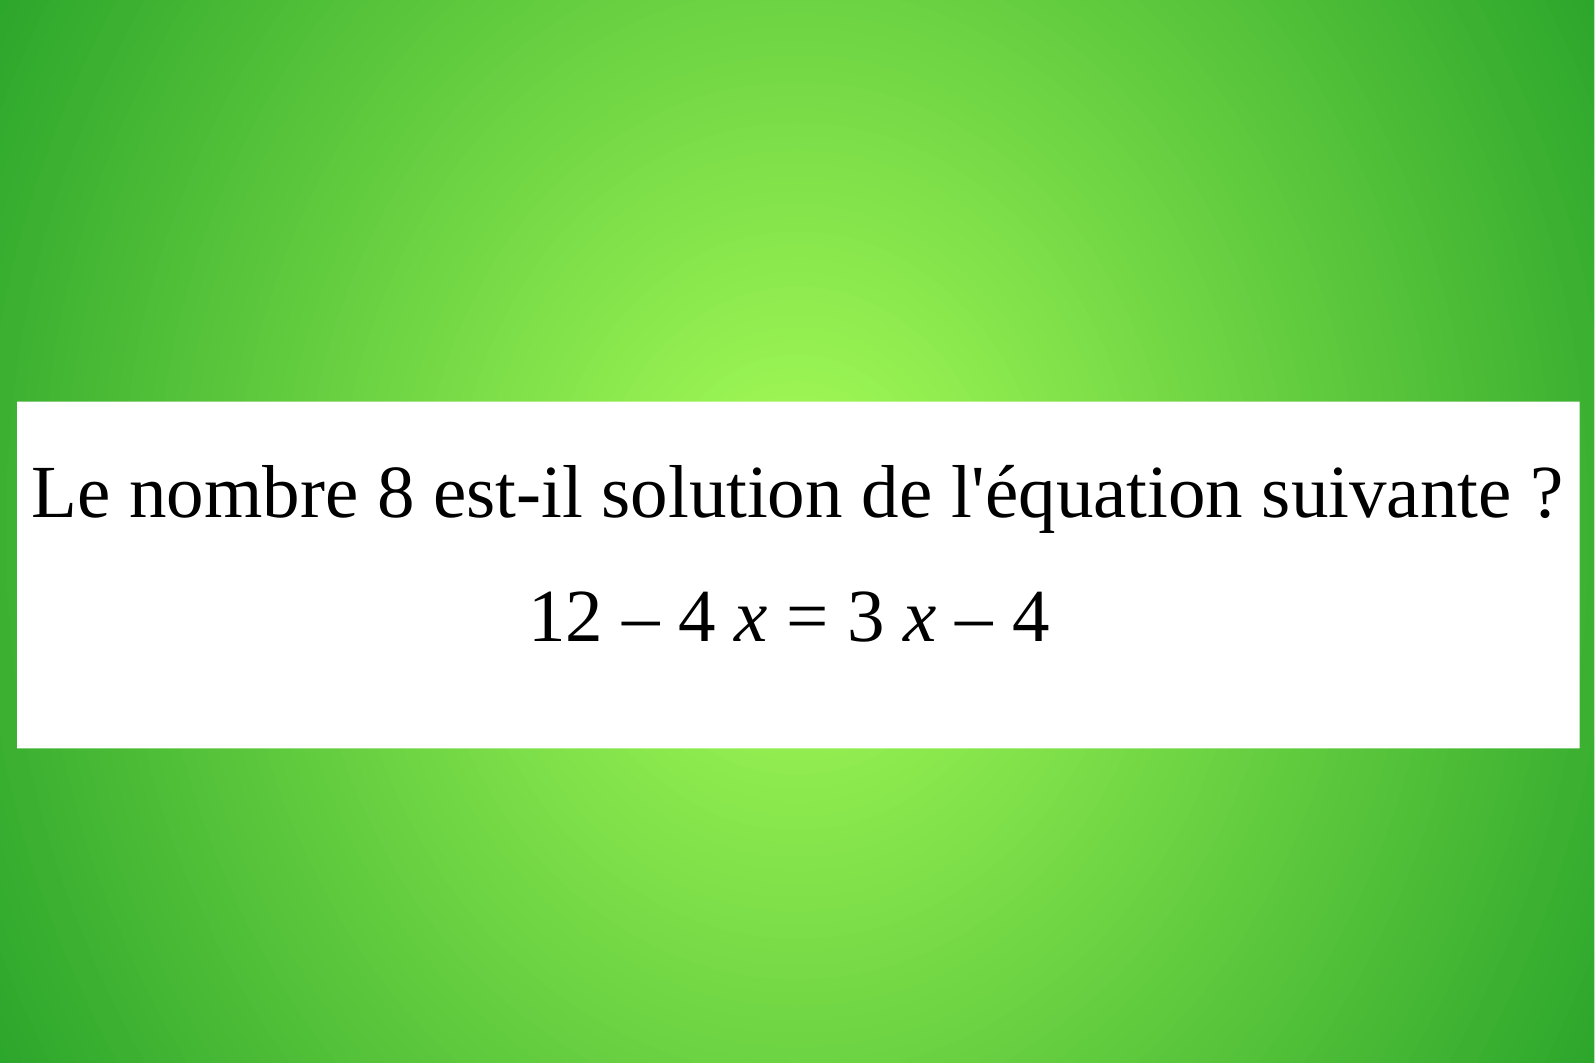

Le nombre 8 est-il solution de l'équation suivante ?
 12 – 4 x = 3 x – 4